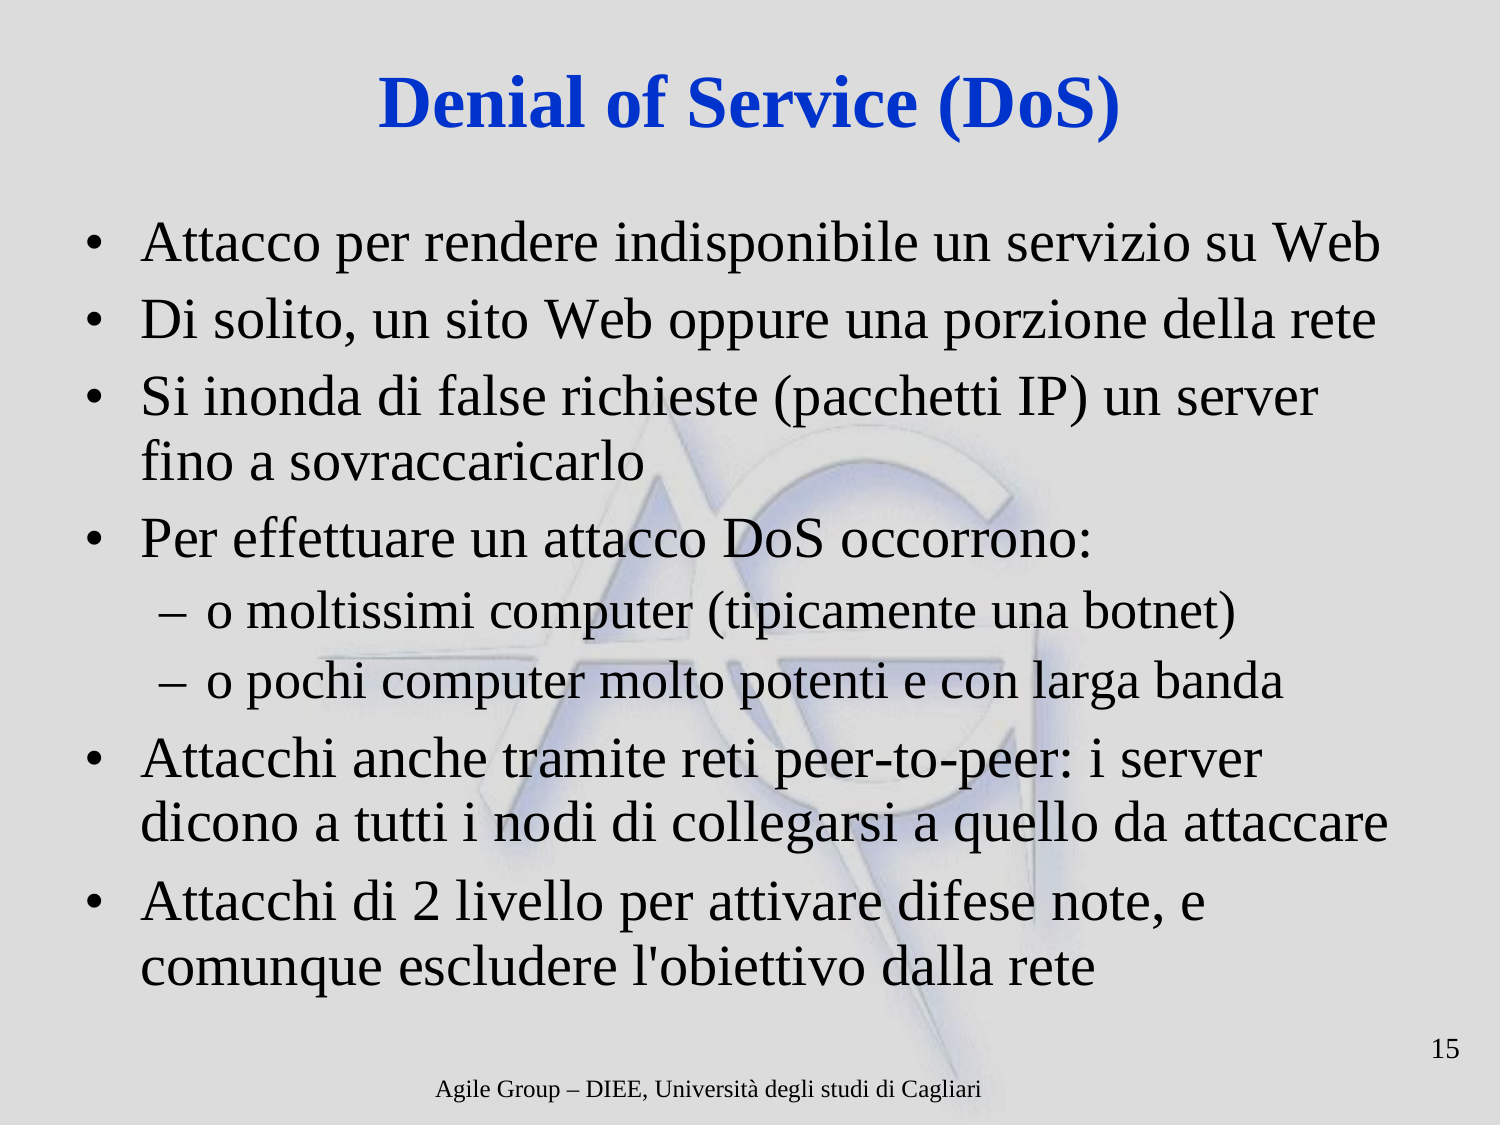

# Denial of Service (DoS)
Attacco per rendere indisponibile un servizio su Web
Di solito, un sito Web oppure una porzione della rete
Si inonda di false richieste (pacchetti IP) un server fino a sovraccaricarlo
Per effettuare un attacco DoS occorrono:
o moltissimi computer (tipicamente una botnet)
o pochi computer molto potenti e con larga banda
Attacchi anche tramite reti peer-to-peer: i server dicono a tutti i nodi di collegarsi a quello da attaccare
Attacchi di 2 livello per attivare difese note, e comunque escludere l'obiettivo dalla rete
15